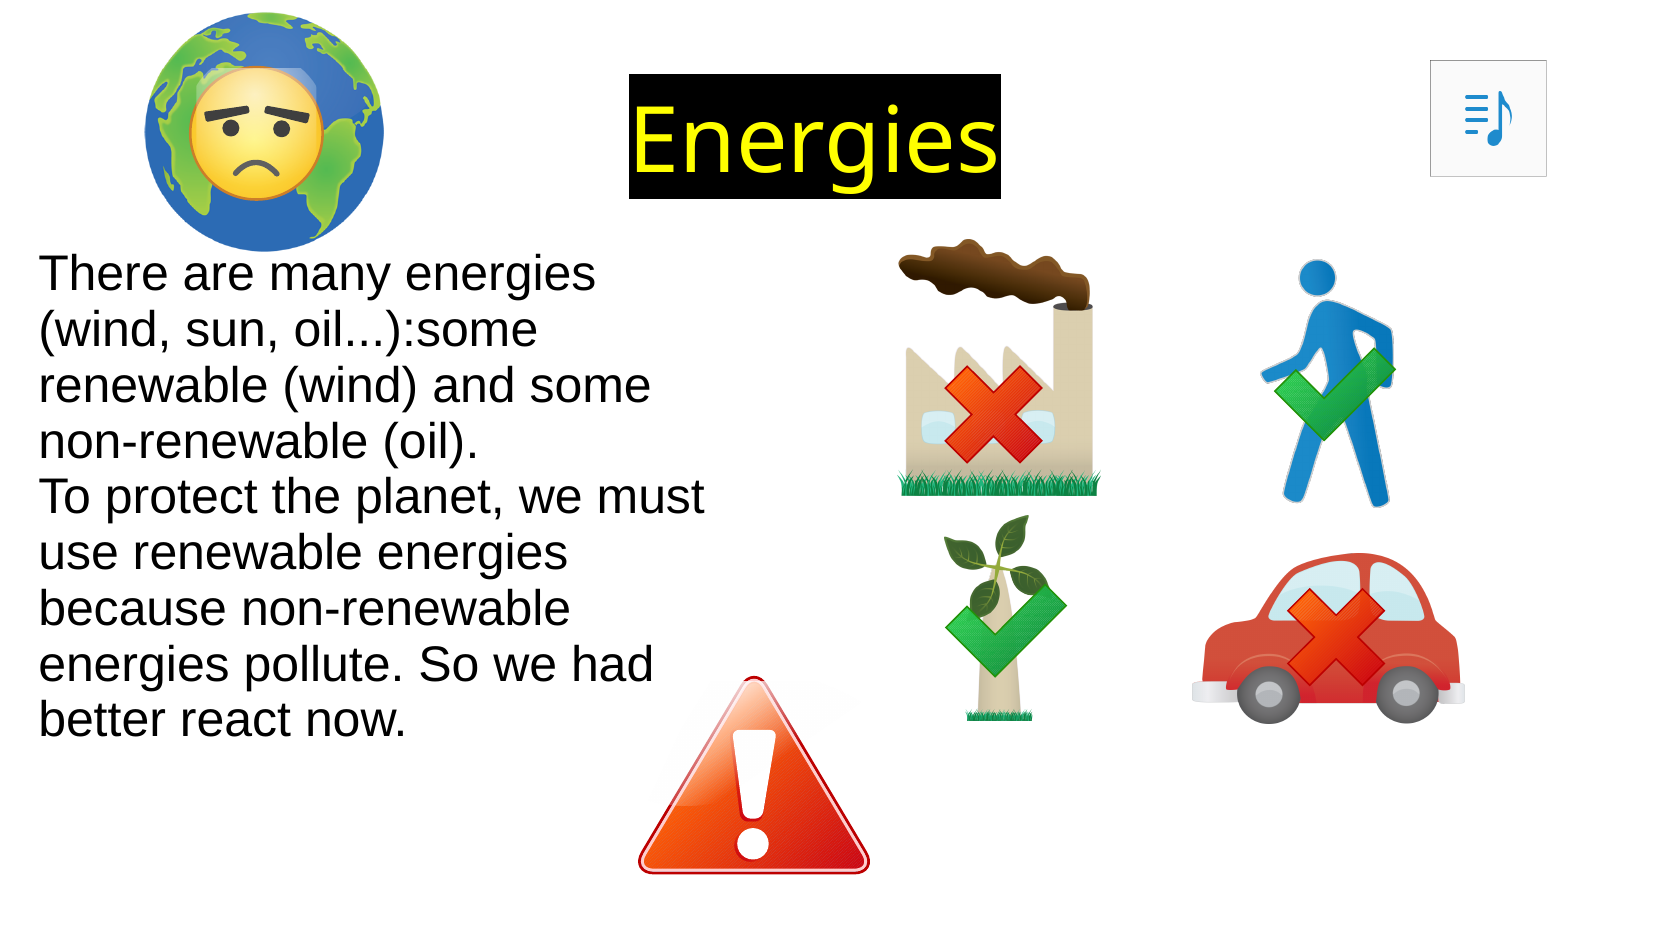

# Energies
There are many energies (wind, sun, oil...):some renewable (wind) and some non-renewable (oil).
To protect the planet, we must use renewable energies because non-renewable energies pollute. So we had better react now.